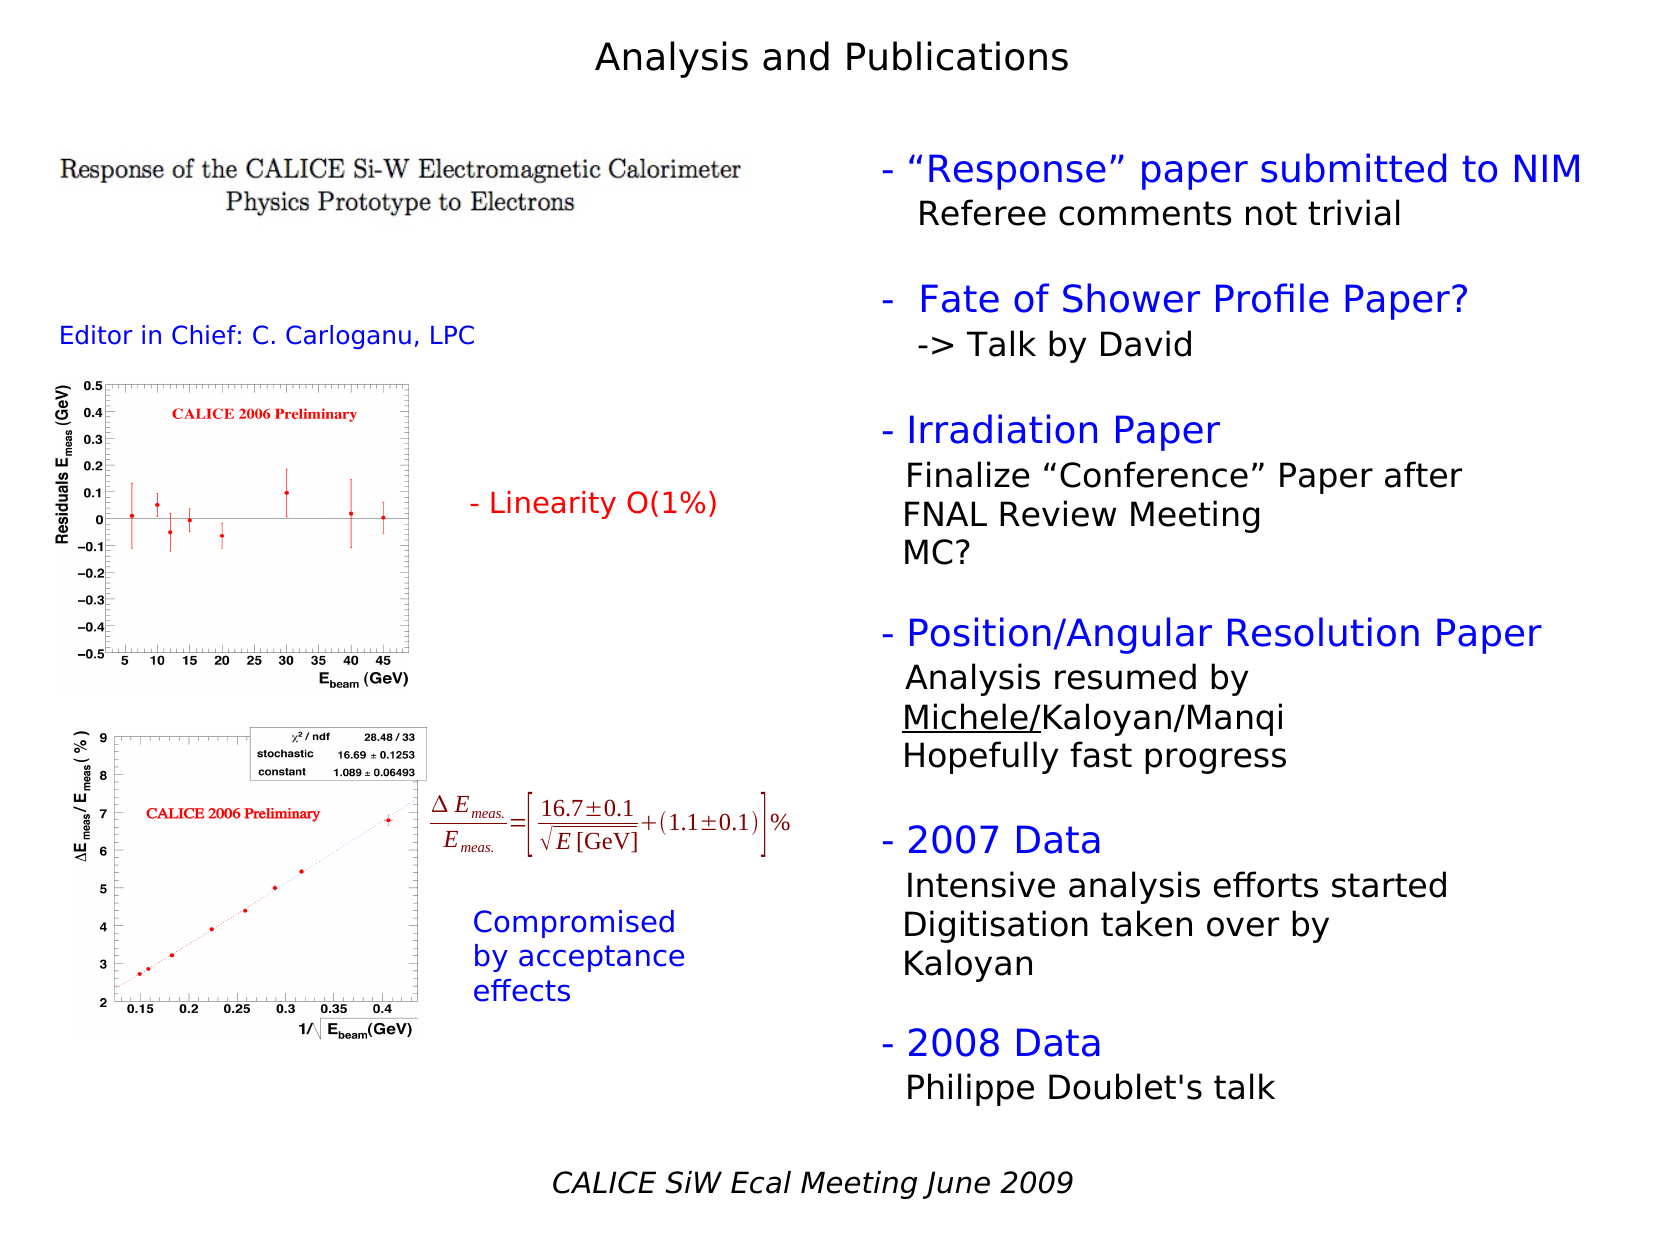

Analysis and Publications
- “Response” paper submitted to NIM
 Referee comments not trivial
- Fate of Shower Profile Paper?
 -> Talk by David
- Irradiation Paper
 Finalize “Conference” Paper after
 FNAL Review Meeting
 MC?
- Position/Angular Resolution Paper
 Analysis resumed by
 Michele/Kaloyan/Manqi
 Hopefully fast progress
- 2007 Data
 Intensive analysis efforts started
 Digitisation taken over by
 Kaloyan
- 2008 Data
 Philippe Doublet's talk
Editor in Chief: C. Carloganu, LPC
- Linearity O(1%)
Compromised
by acceptance
effects